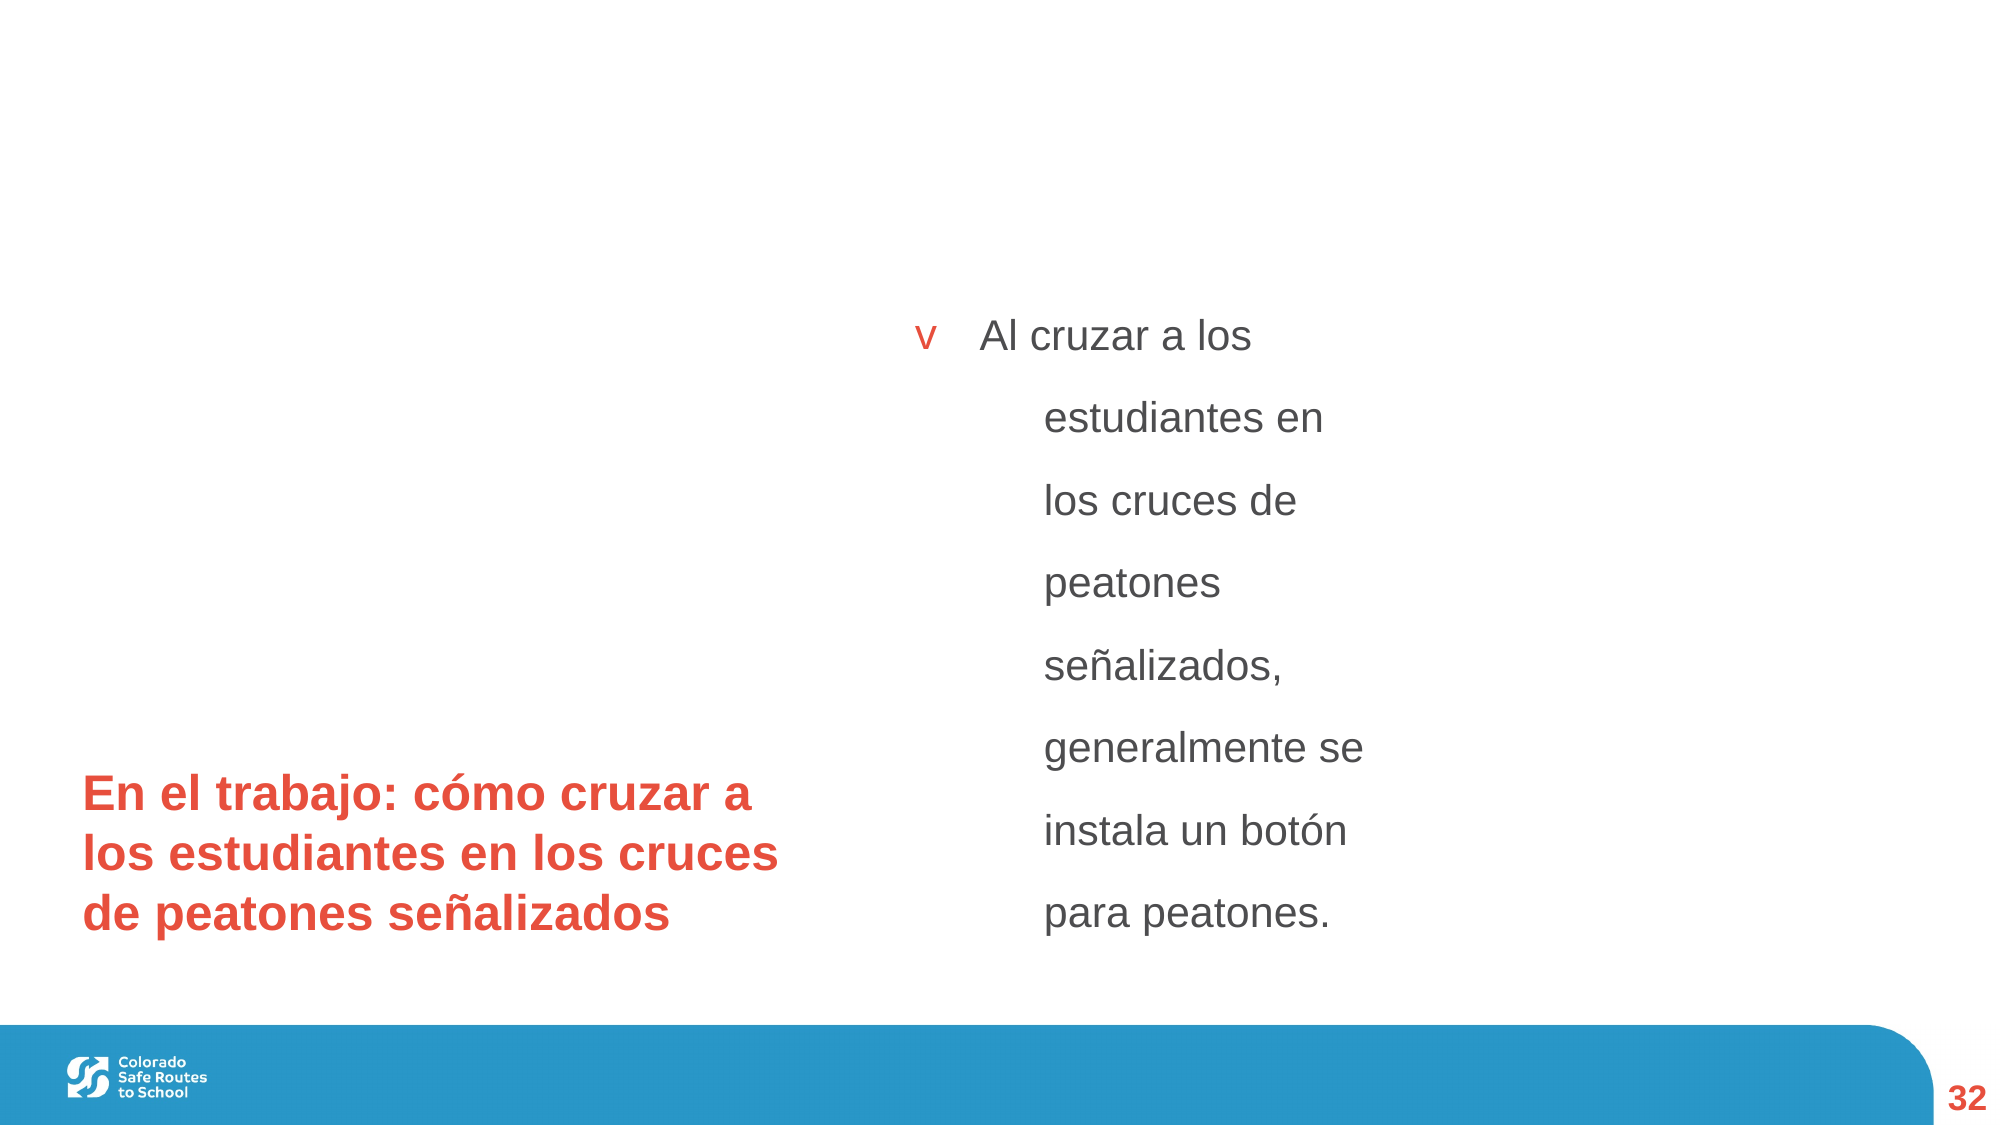

# En el trabajo: cómo cruzar a los estudiantes en los cruces de peatones señalizados
Al cruzar a los estudiantes en los cruces de peatones señalizados, generalmente se instala un botón para peatones.
32